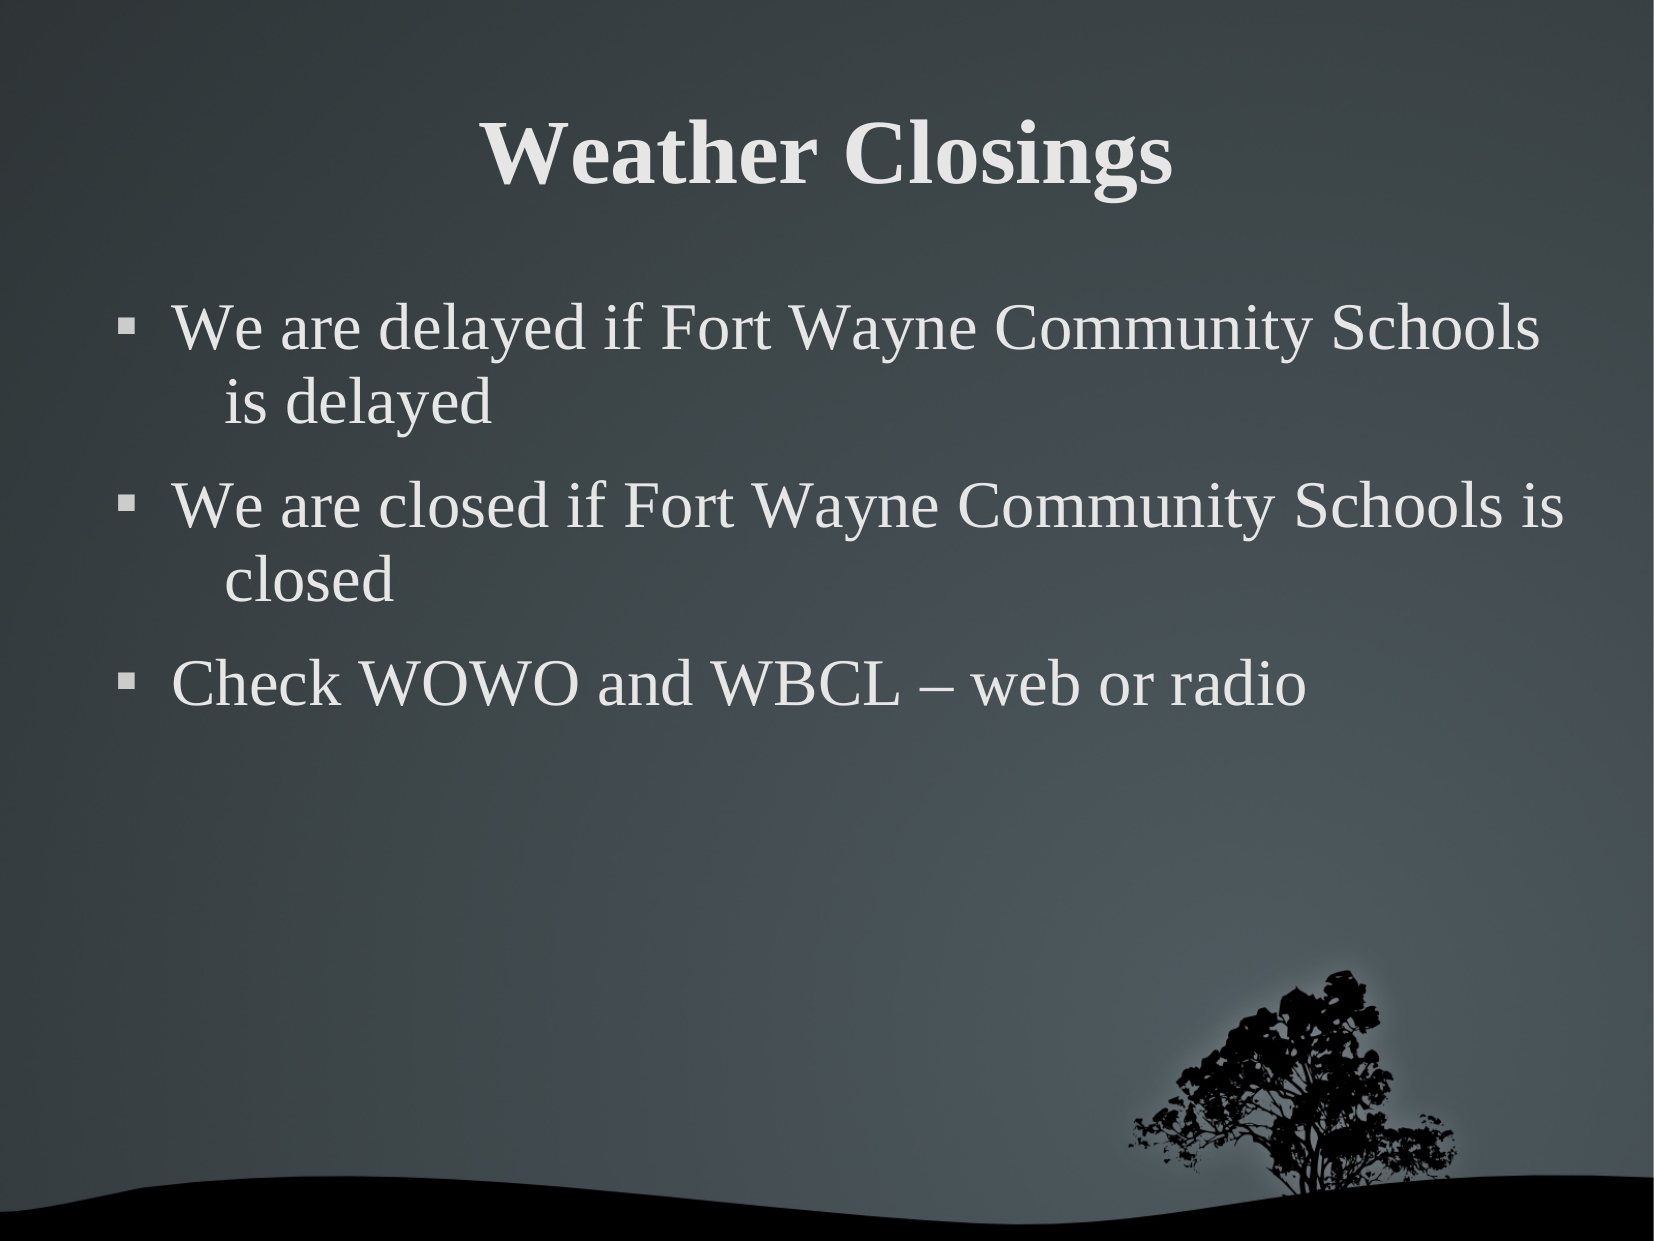

# Weather Closings
We are delayed if Fort Wayne Community Schools is delayed
We are closed if Fort Wayne Community Schools is closed
Check WOWO and WBCL – web or radio